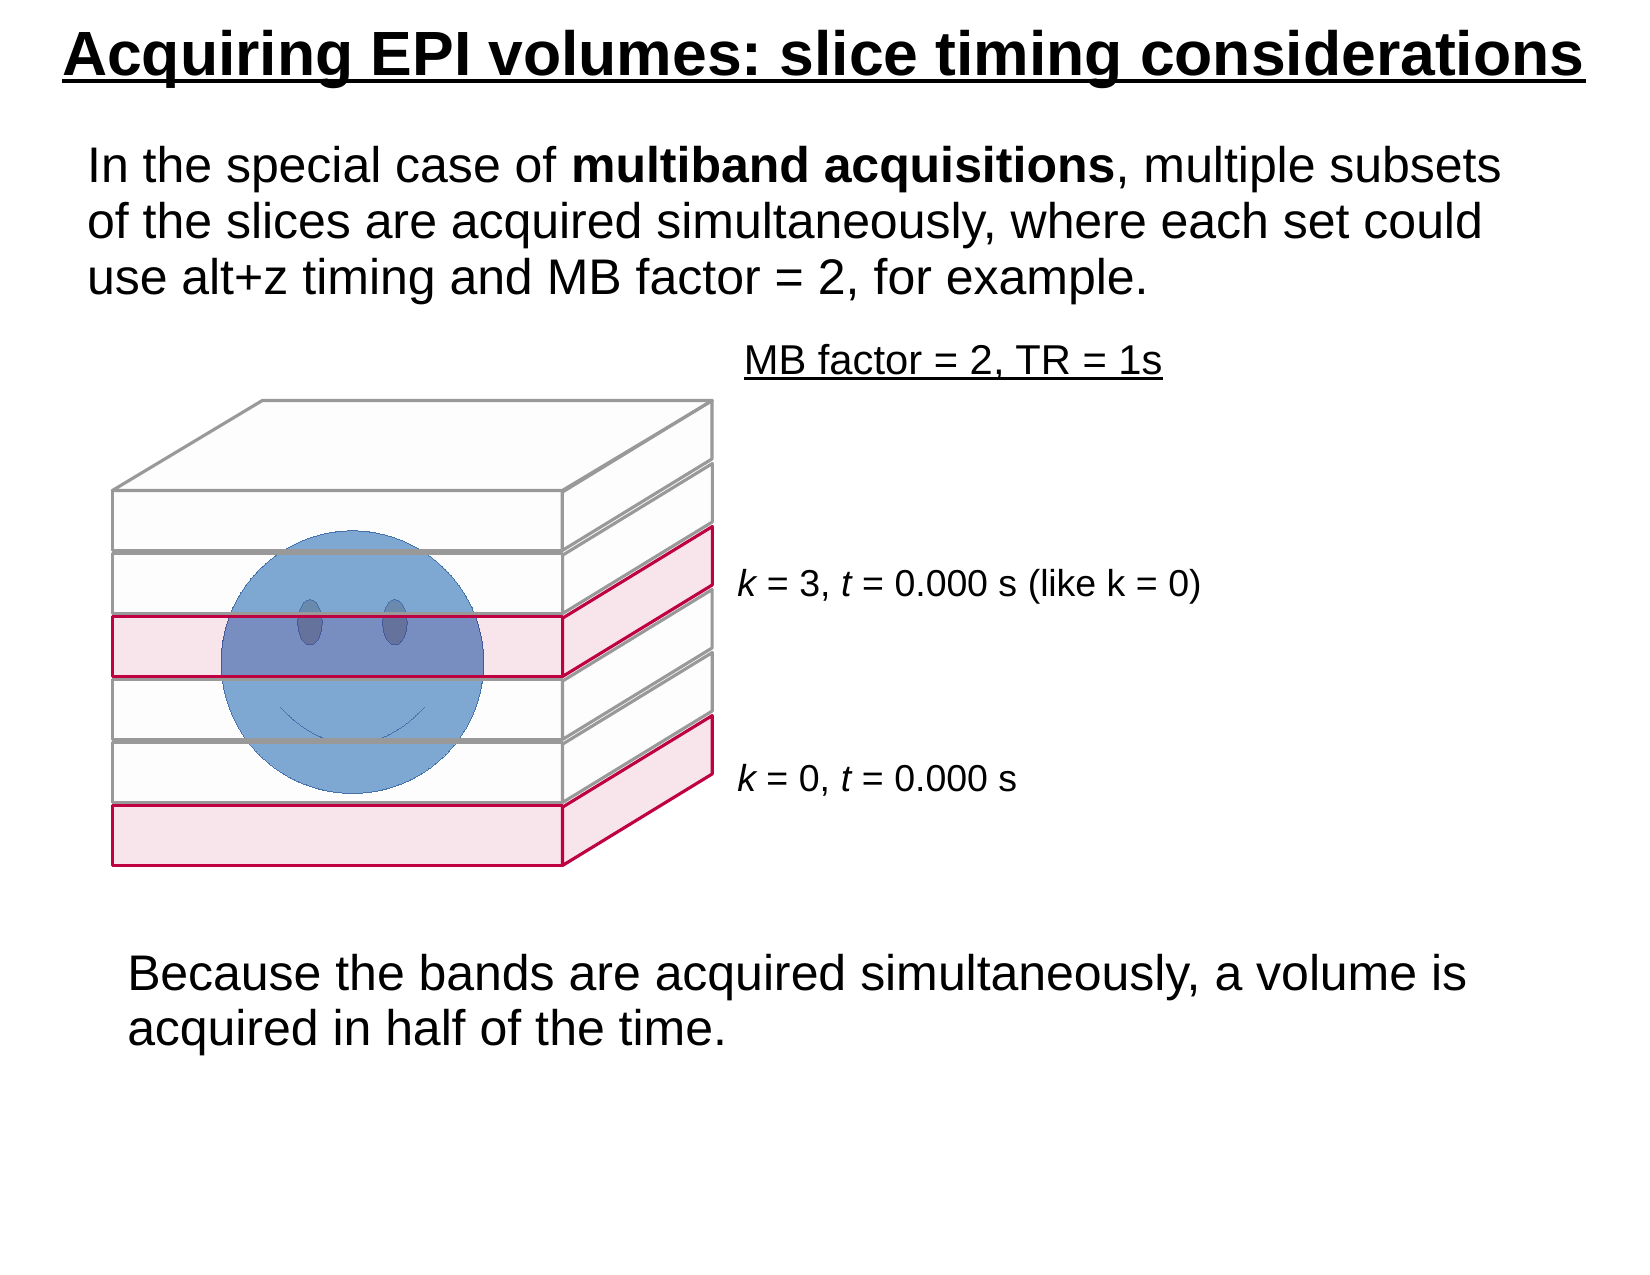

Acquiring EPI volumes: slice timing considerations
In the special case of multiband acquisitions, multiple subsets of the slices are acquired simultaneously, where each set could use alt+z timing and MB factor = 2, for example.
MB factor = 2, TR = 1s
k = 3, t = 0.000 s (like k = 0)
k = 0, t = 0.000 s
Because the bands are acquired simultaneously, a volume is acquired in half of the time.